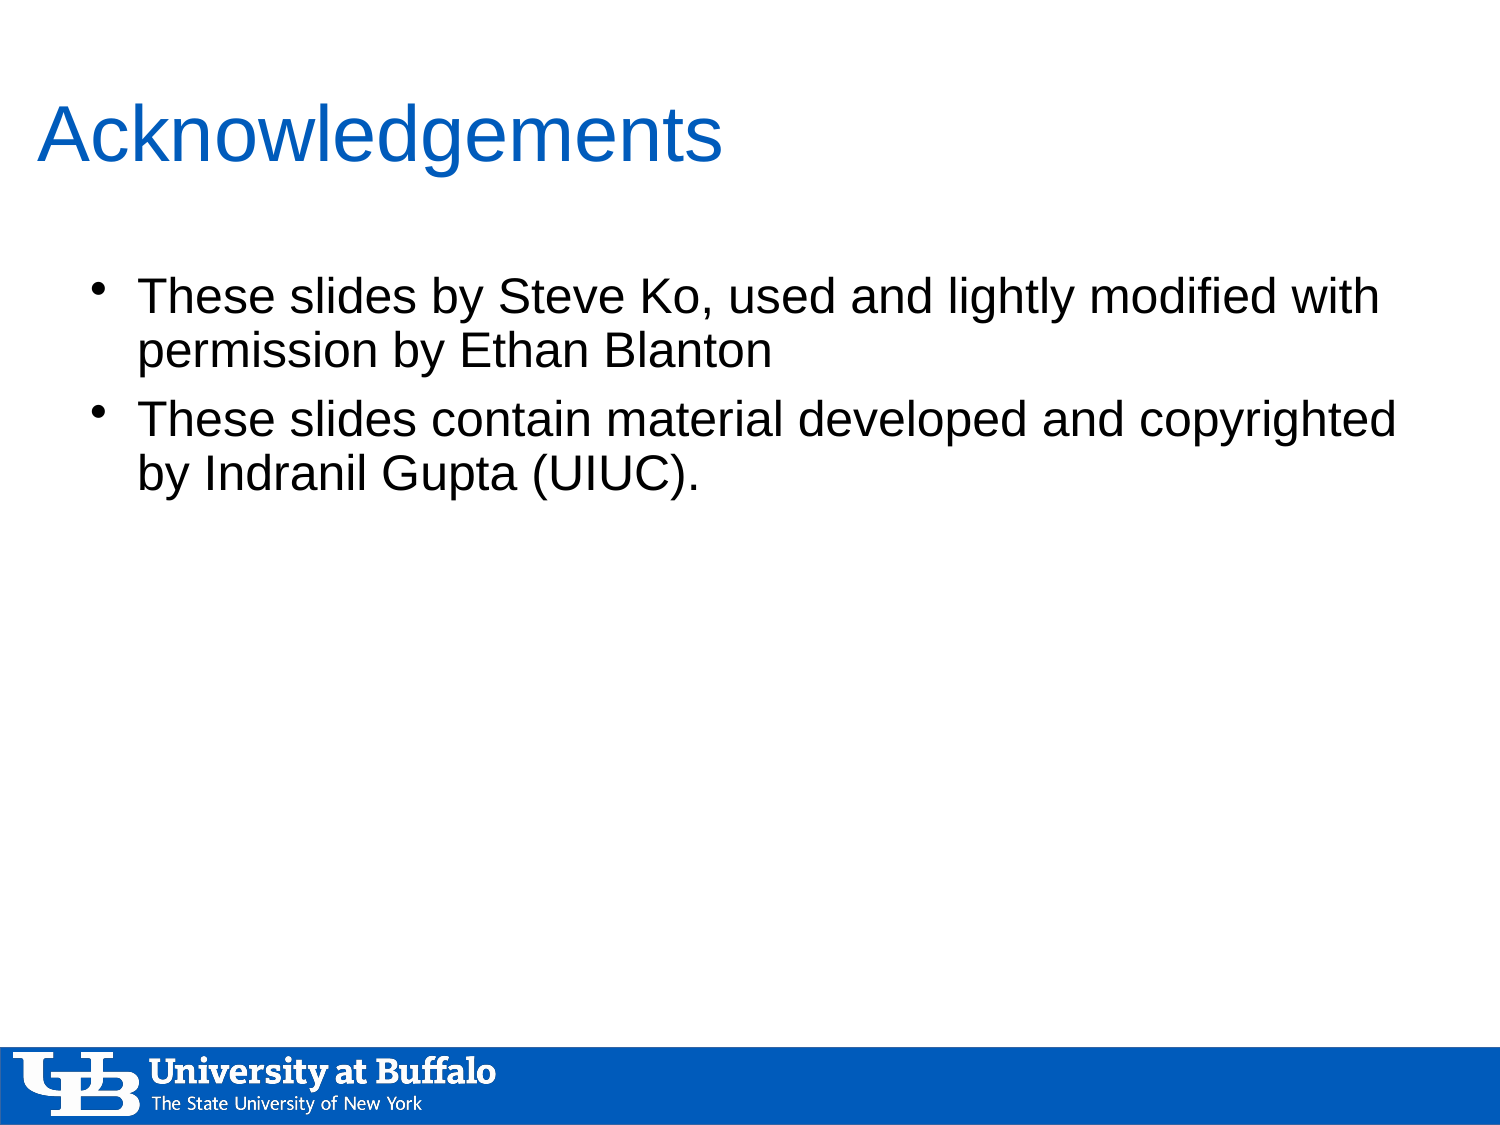

# Acknowledgements
These slides by Steve Ko, used and lightly modified with permission by Ethan Blanton
These slides contain material developed and copyrighted by Indranil Gupta (UIUC).